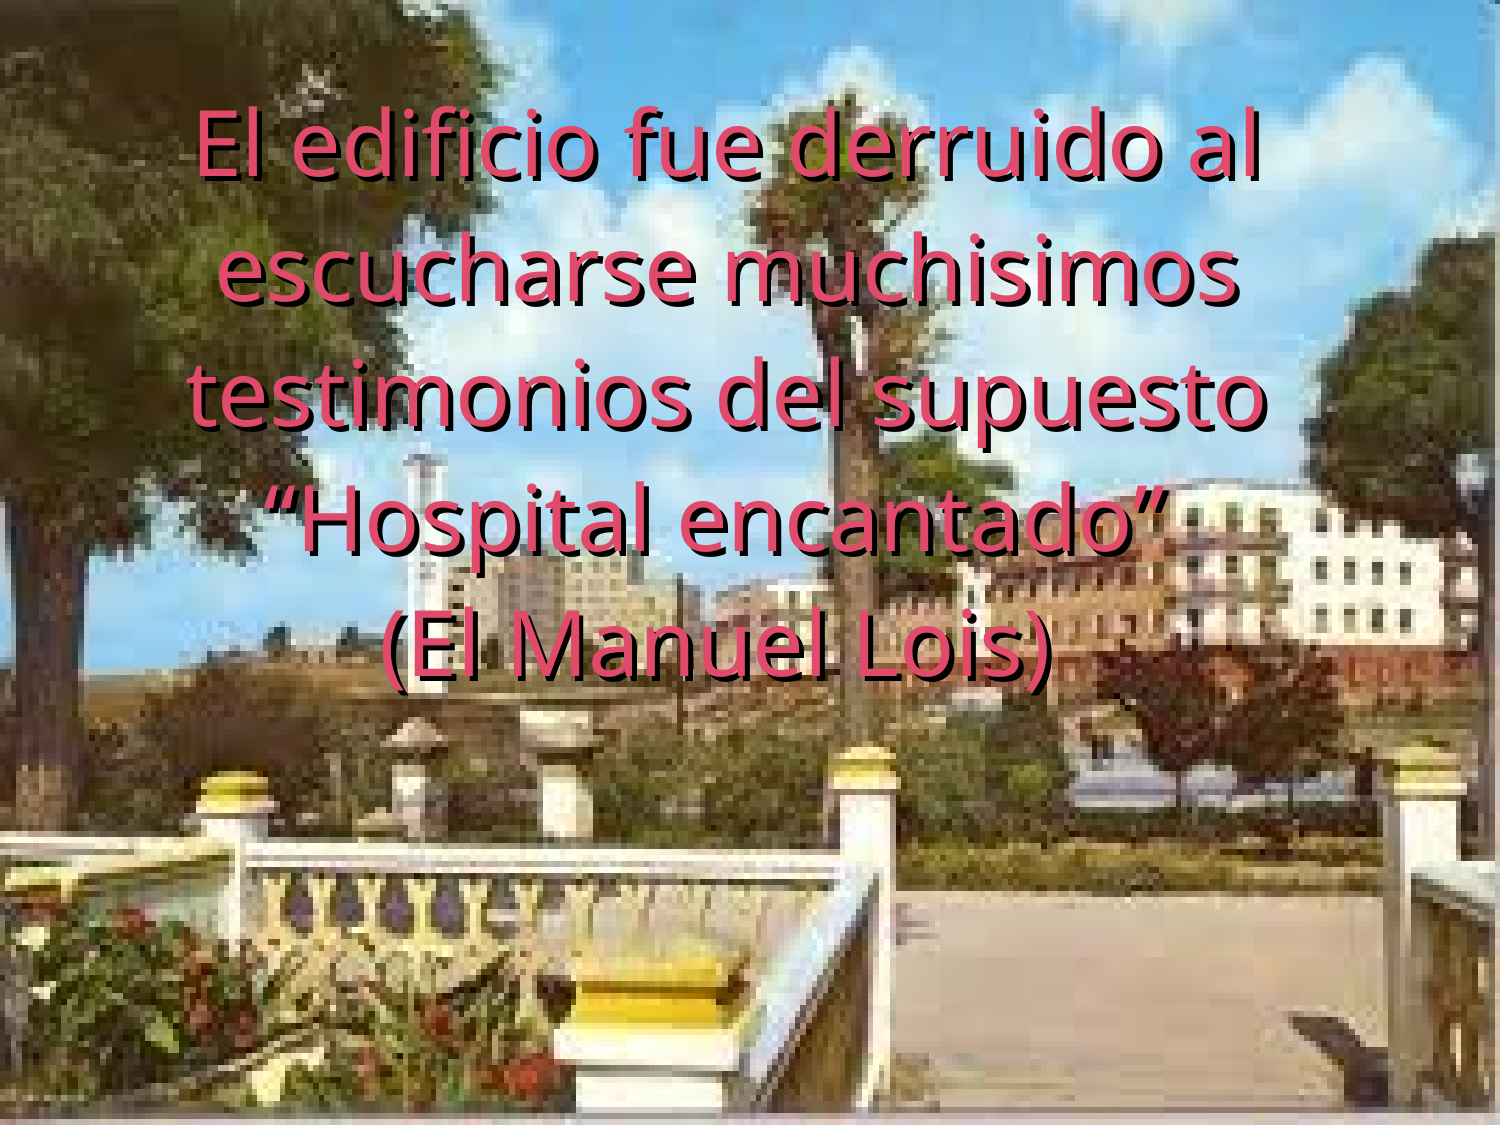

# El edificio fue derruido al escucharse muchisimos testimonios del supuesto “Hospital encantado” (El Manuel Lois)